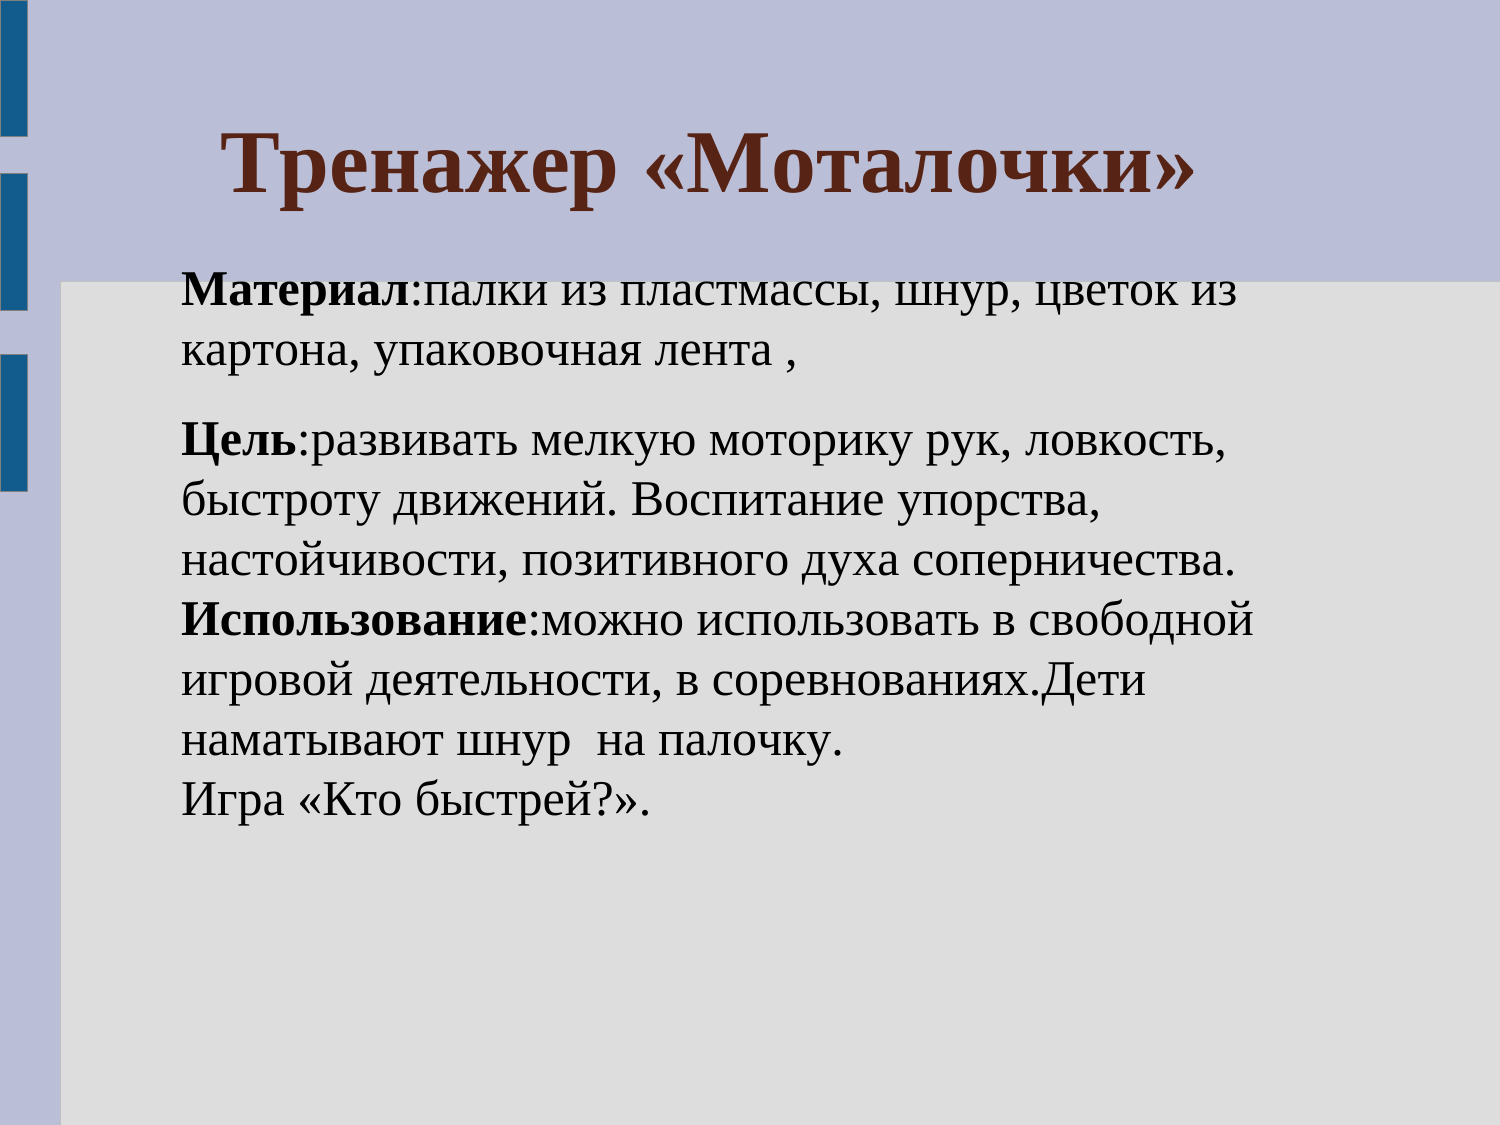

# Тренажер «Моталочки»
Материал:палки из пластмассы, шнур, цветок из картона, упаковочная лента ,
Цель:развивать мелкую моторику рук, ловкость, быстроту движений. Воспитание упорства, настойчивости, позитивного духа соперничества.
Использование:можно использовать в свободной игровой деятельности, в соревнованиях.Дети наматывают шнур на палочку.
Игра «Кто быстрей?».